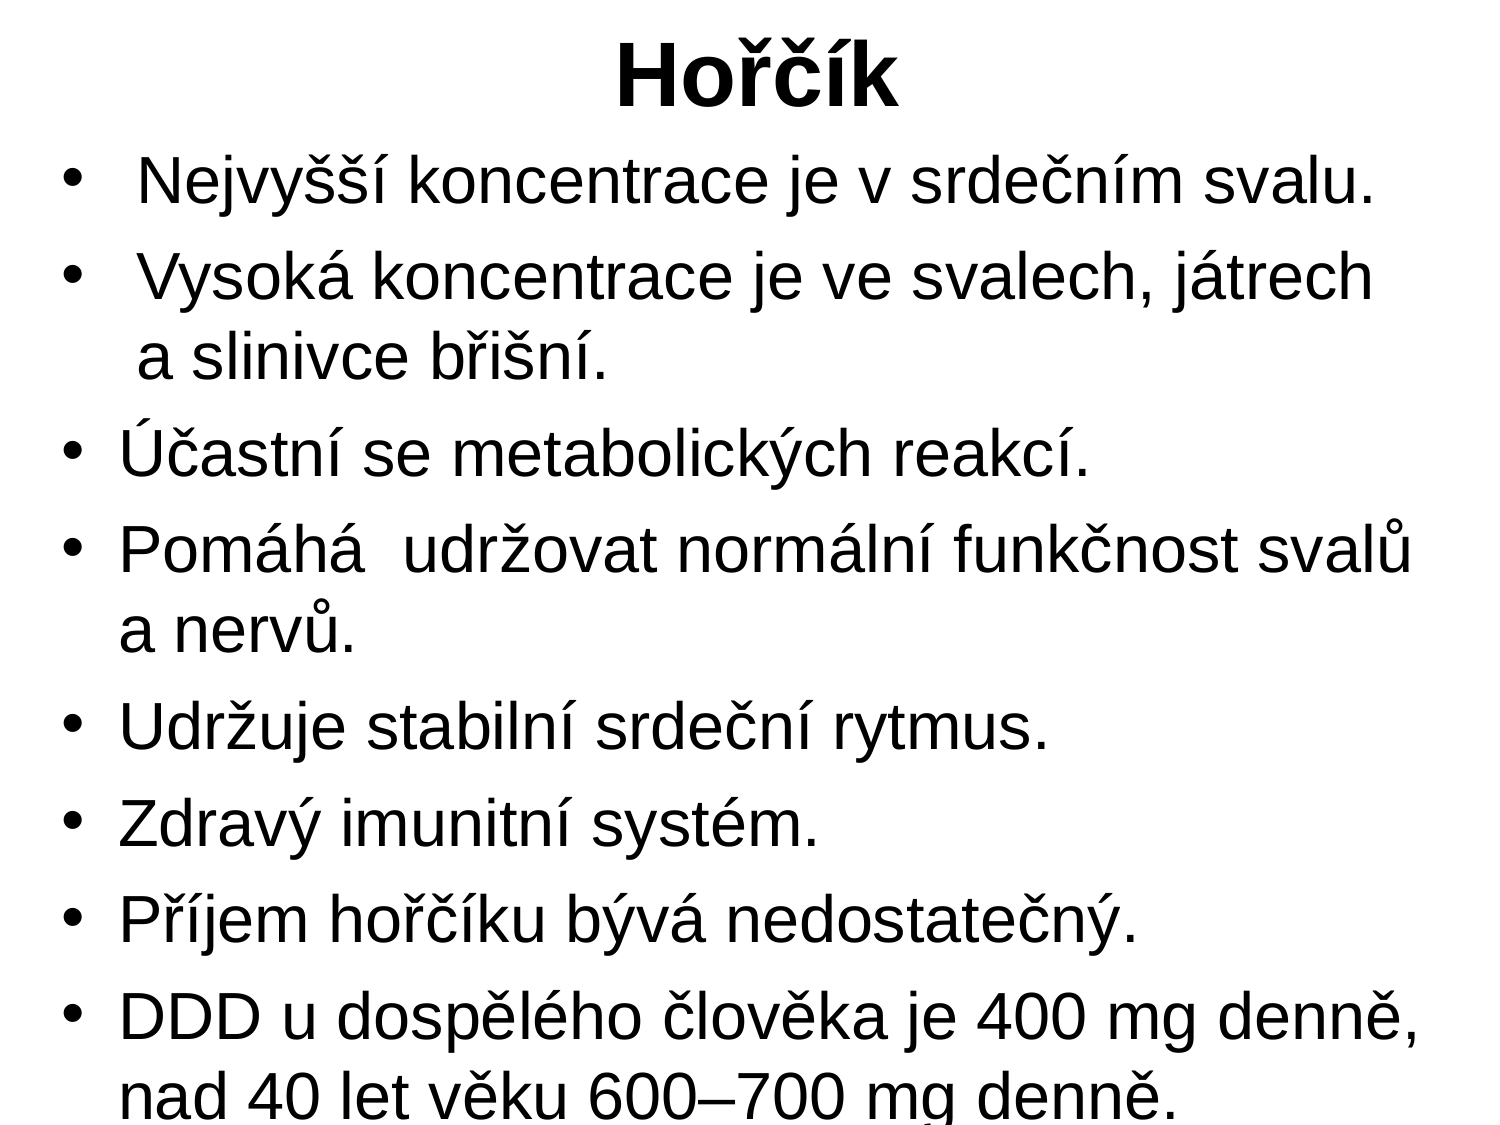

Hořčík
# Nejvyšší koncentrace je v srdečním svalu.
 Vysoká koncentrace je ve svalech, játrech
 a slinivce břišní.
Účastní se metabolických reakcí.
Pomáhá udržovat normální funkčnost svalů a nervů.
Udržuje stabilní srdeční rytmus.
Zdravý imunitní systém.
Příjem hořčíku bývá nedostatečný.
DDD u dospělého člověka je 400 mg denně, nad 40 let věku 600–700 mg denně.